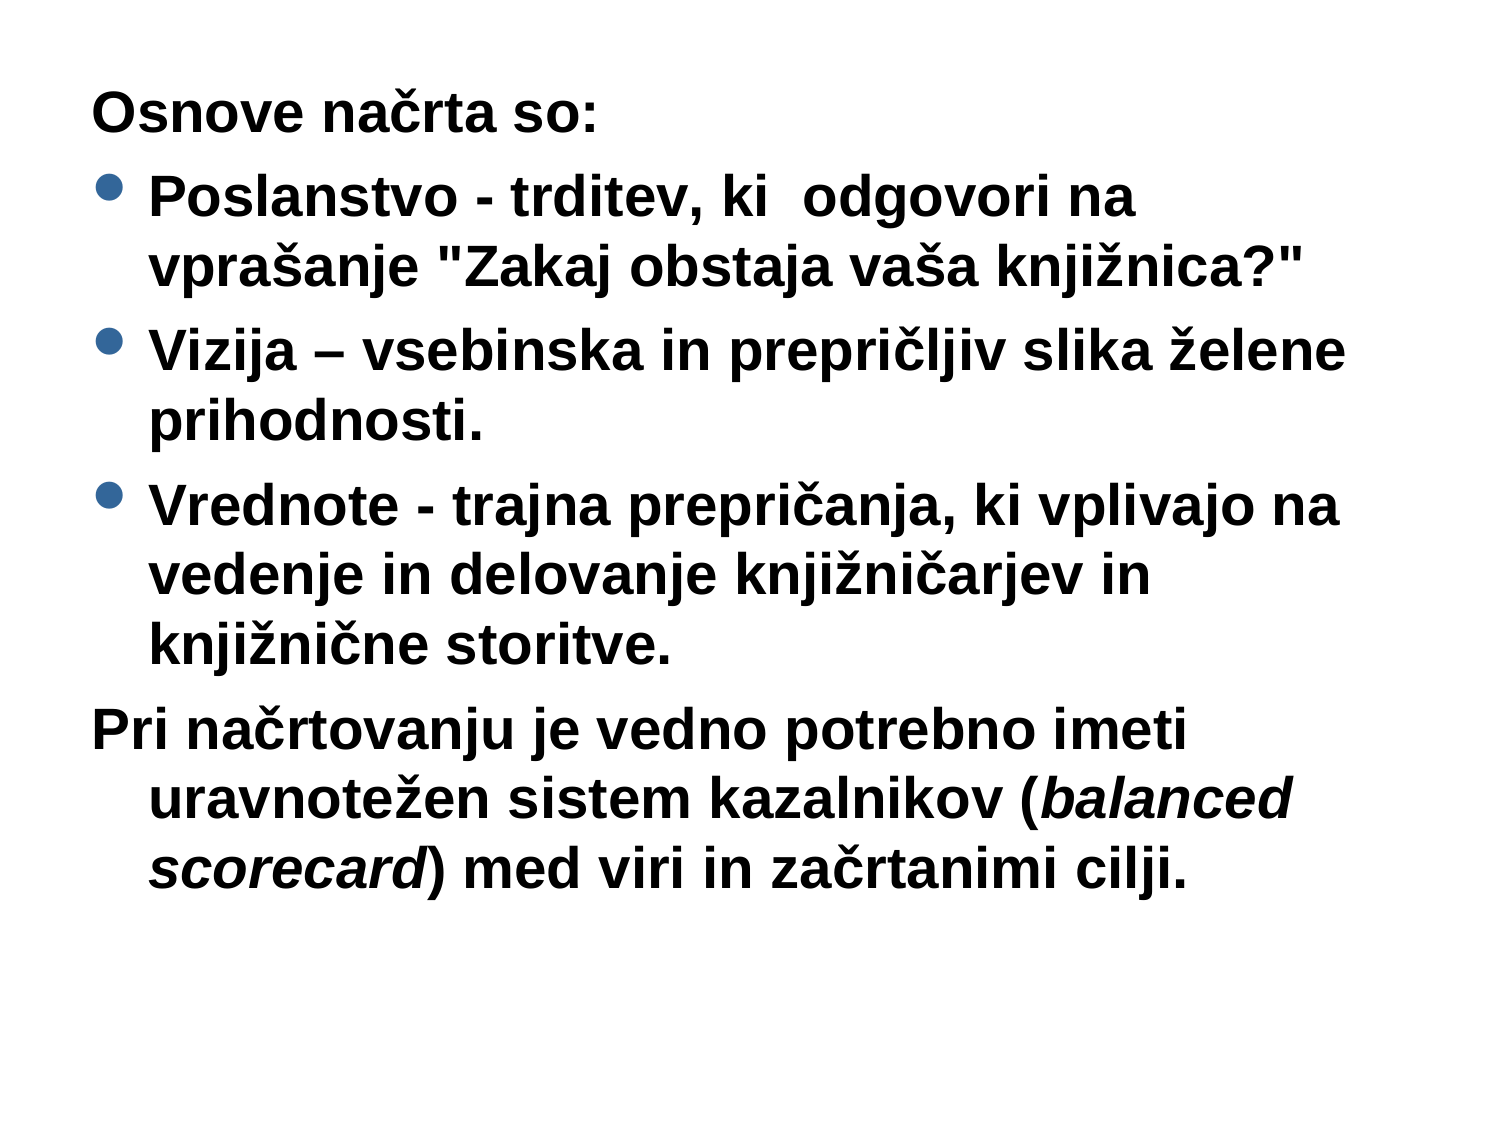

# Osnove načrta so:
Poslanstvo - trditev, ki odgovori na vprašanje "Zakaj obstaja vaša knjižnica?"
Vizija – vsebinska in prepričljiv slika želene prihodnosti.
Vrednote - trajna prepričanja, ki vplivajo na vedenje in delovanje knjižničarjev in knjižnične storitve.
Pri načrtovanju je vedno potrebno imeti uravnotežen sistem kazalnikov (balanced scorecard) med viri in začrtanimi cilji.